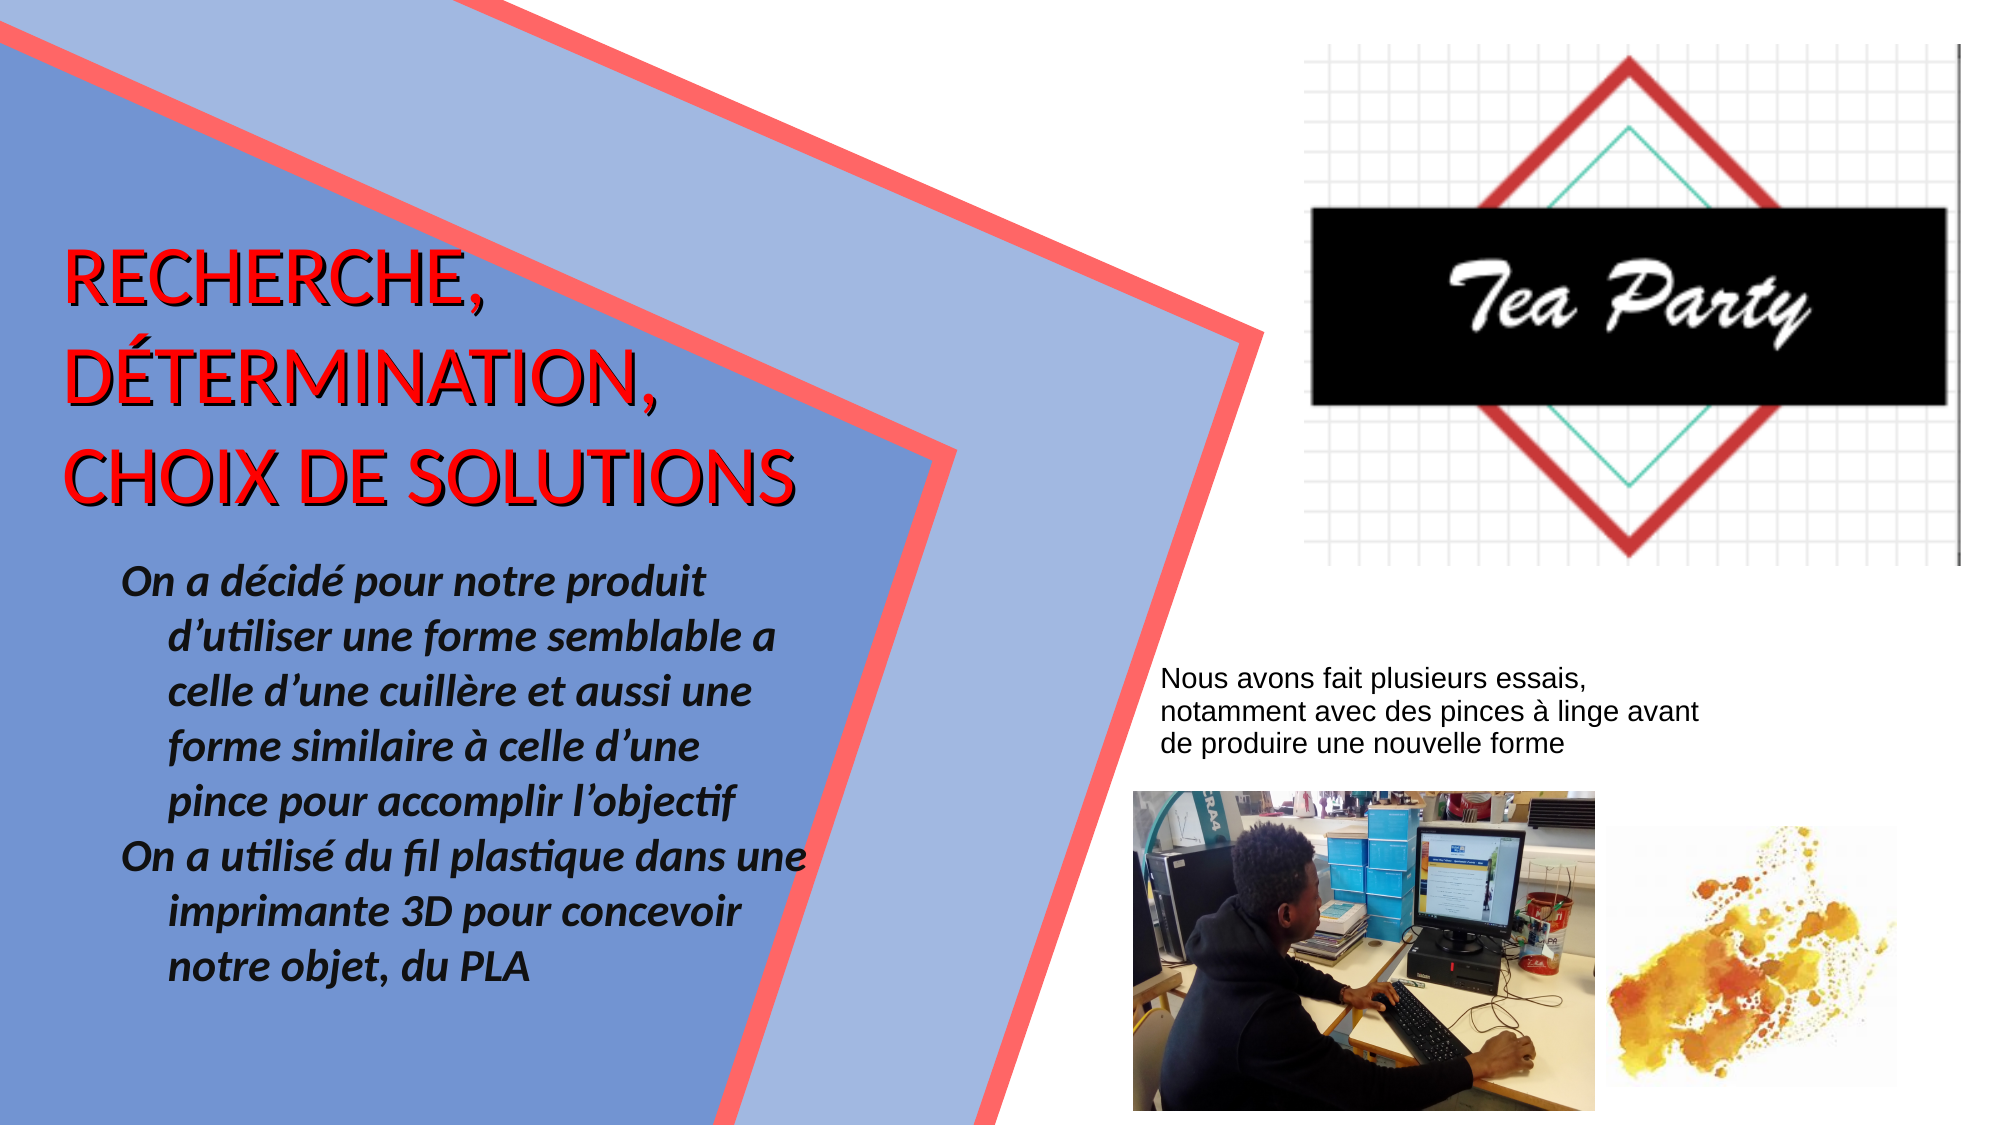

RECHERCHE,
DÉTERMINATION,
CHOIX DE SOLUTIONS
On a décidé pour notre produit d’utiliser une forme semblable a celle d’une cuillère et aussi une forme similaire à celle d’une pince pour accomplir l’objectif
On a utilisé du fil plastique dans une imprimante 3D pour concevoir notre objet, du PLA
Nous avons fait plusieurs essais, notamment avec des pinces à linge avant de produire une nouvelle forme